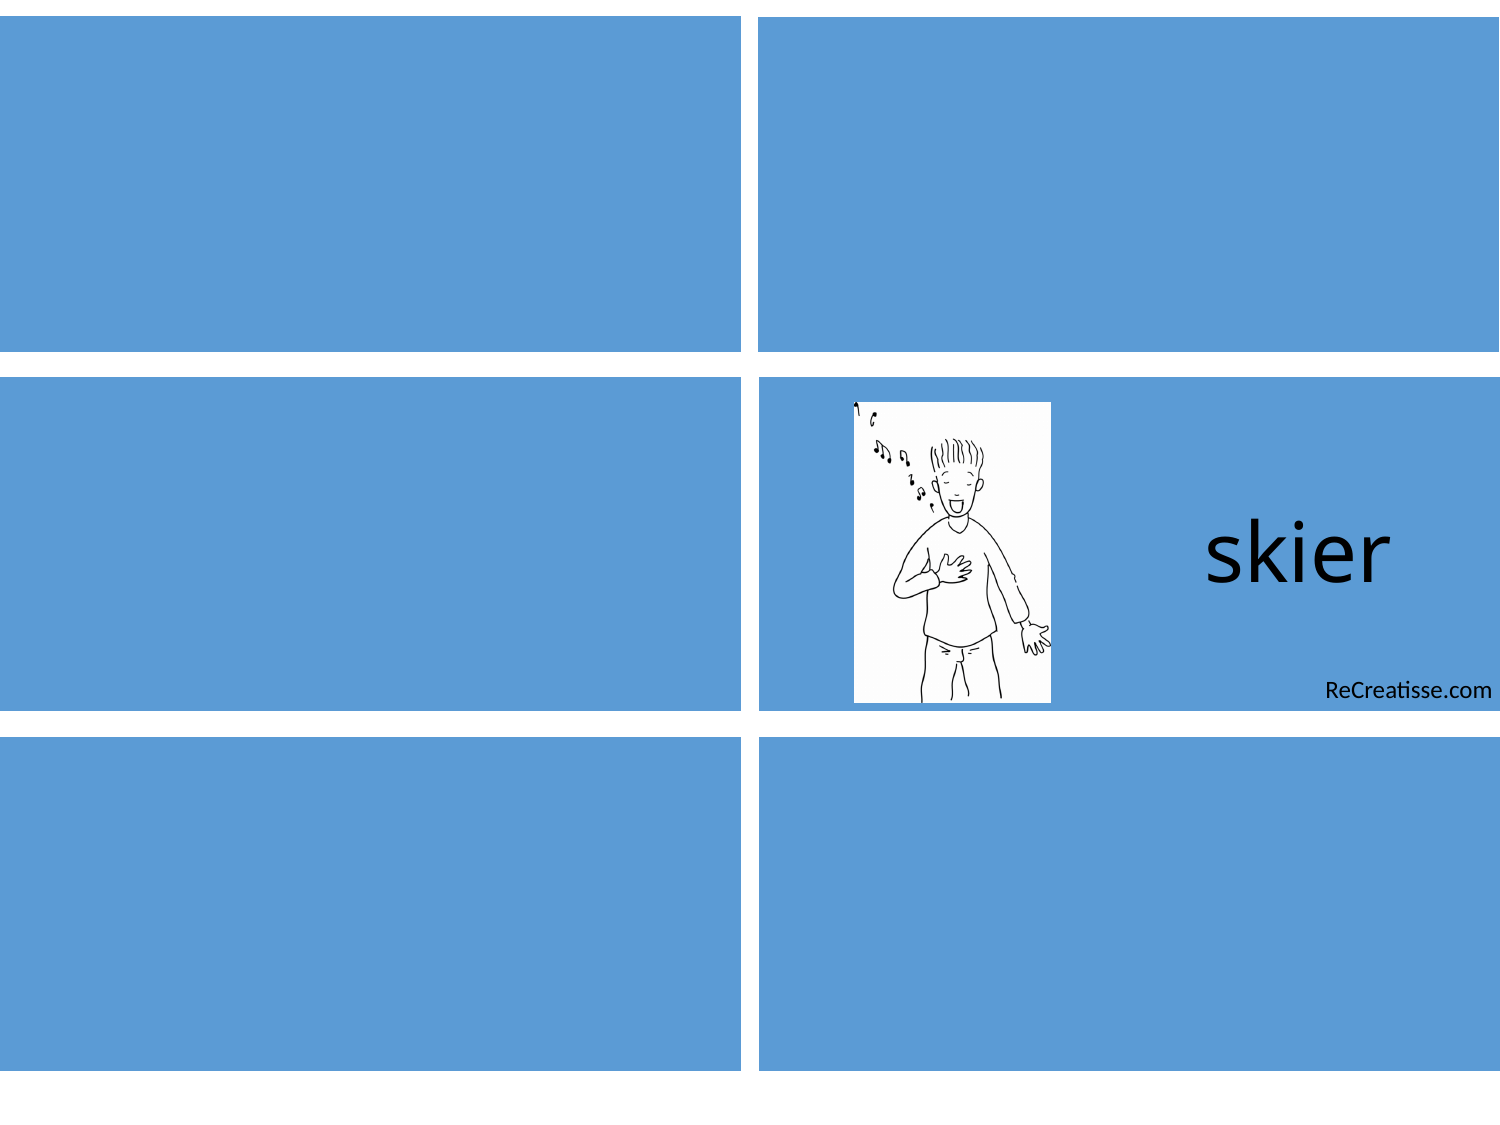

| | |
| --- | --- |
| | |
| --- | --- |
lancer
glisser
ReCreatisse.com
ReCreatisse.com
| | |
| --- | --- |
| | |
| --- | --- |
chanter
skier
ReCreatisse.com
ReCreatisse.com
| | |
| --- | --- |
| | |
| --- | --- |
ranger
se coiffer
ReCreatisse.com
ReCreatisse.com